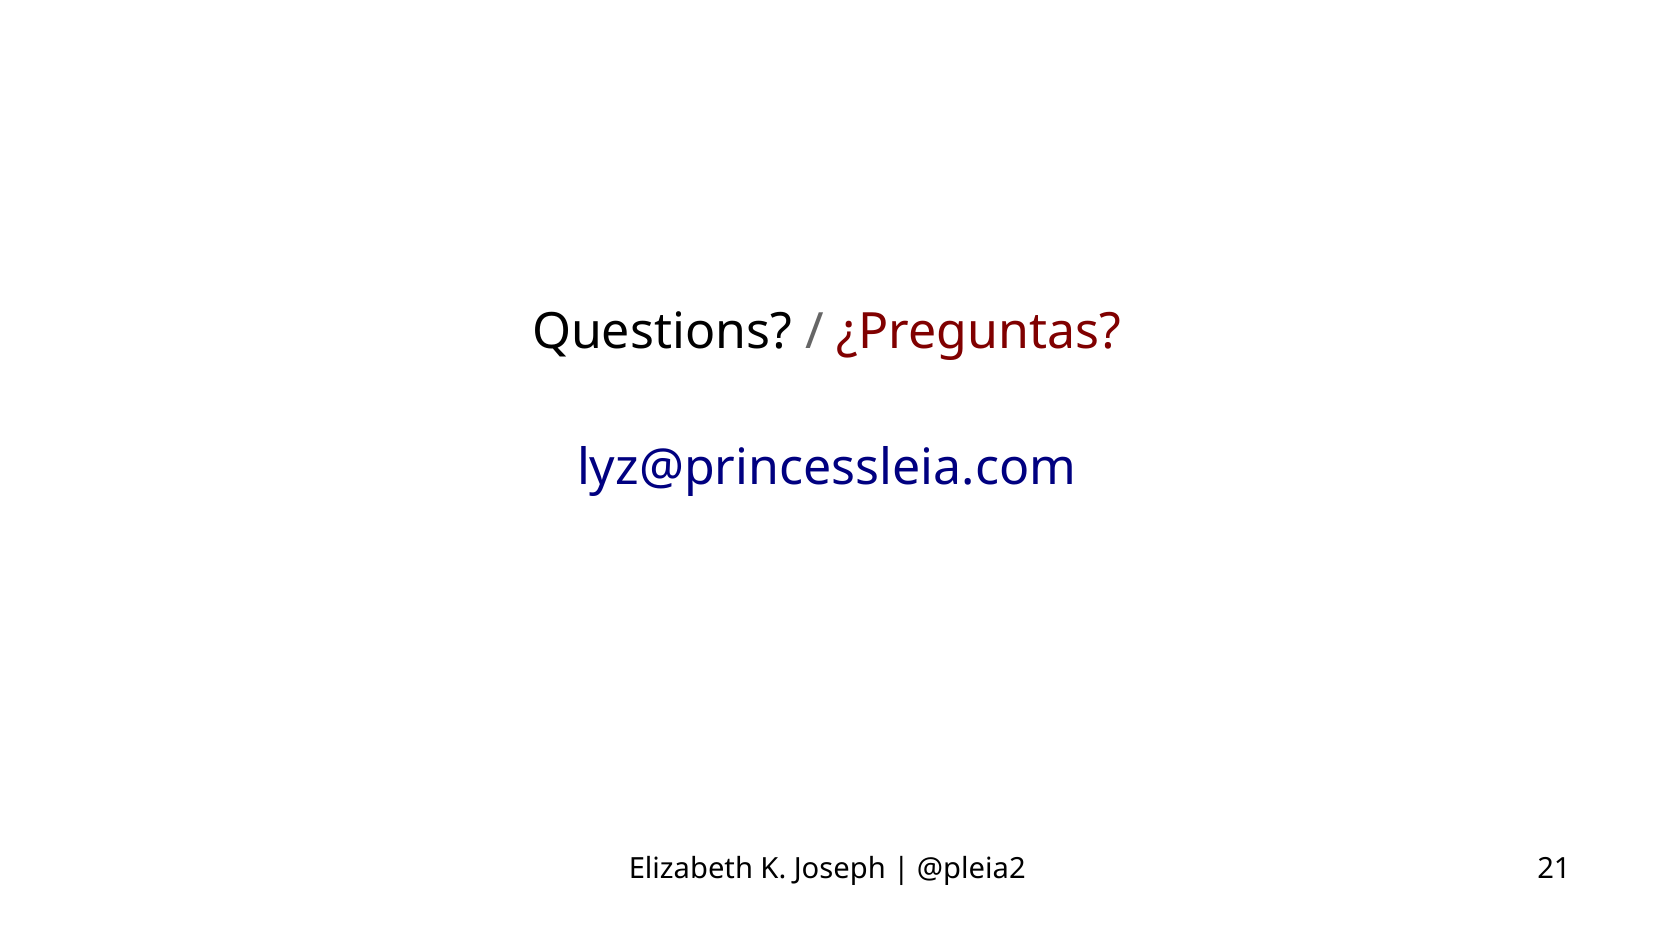

# Questions? / ¿Preguntas?
lyz@princessleia.com
Elizabeth K. Joseph | @pleia2
21